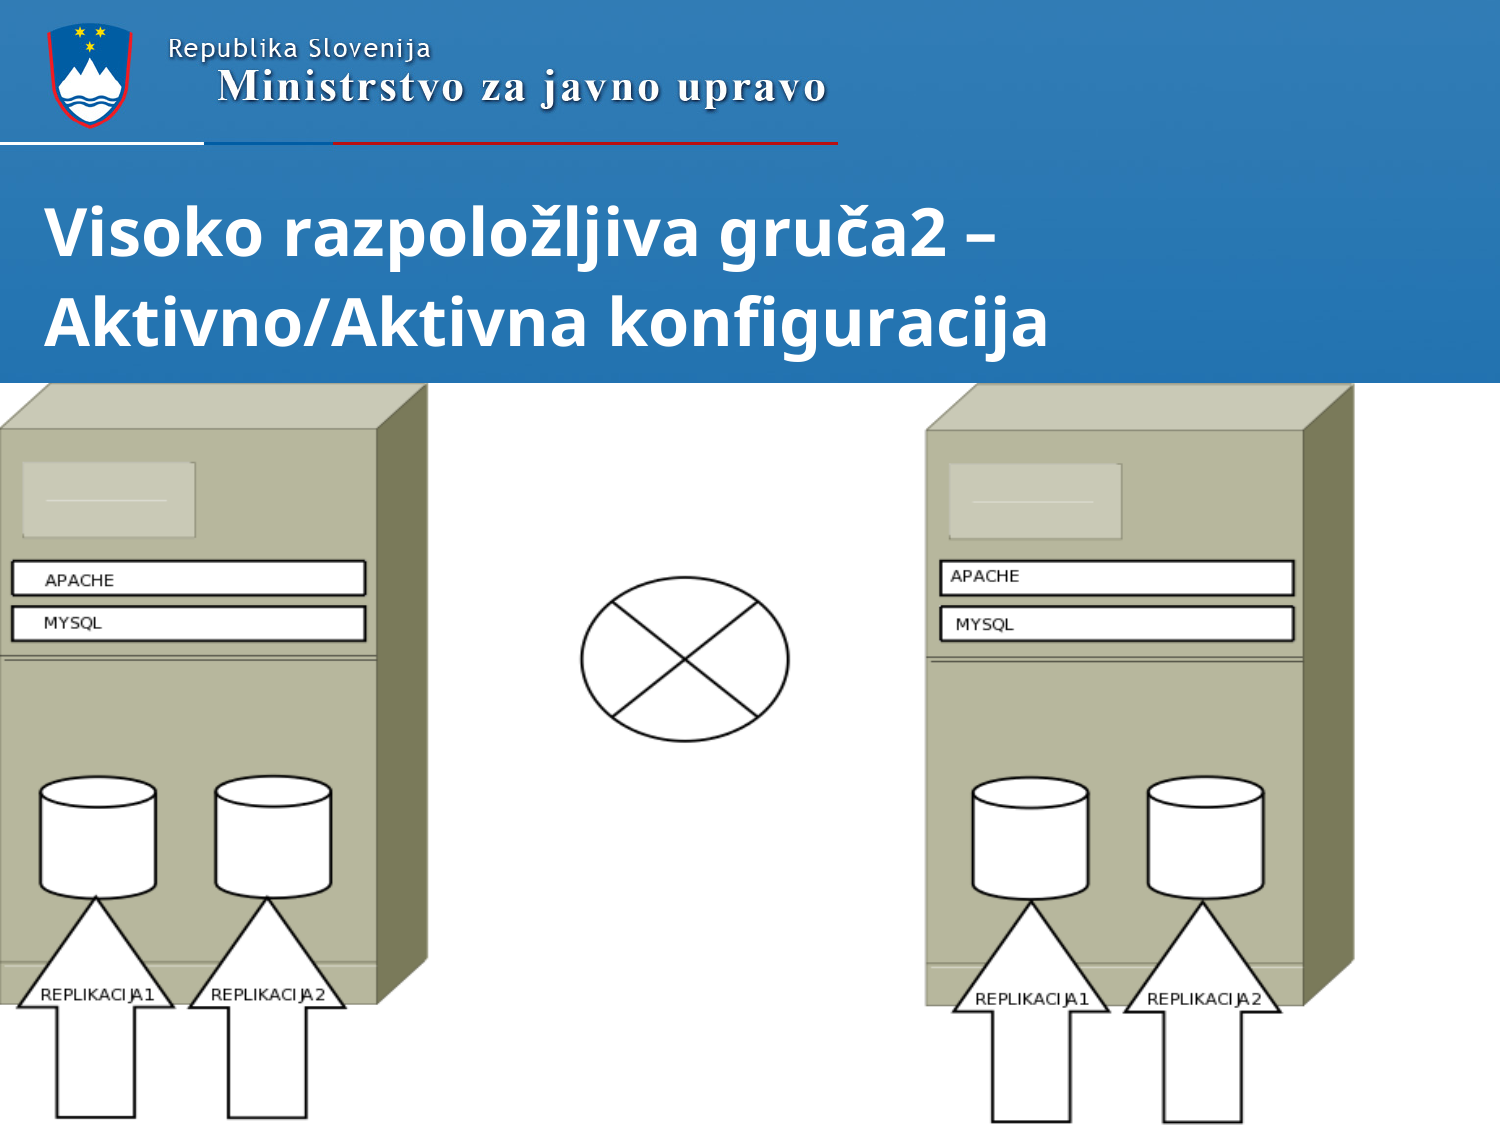

# Visoko razpoložljiva gruča2 – Aktivno/Aktivna konfiguracija
16